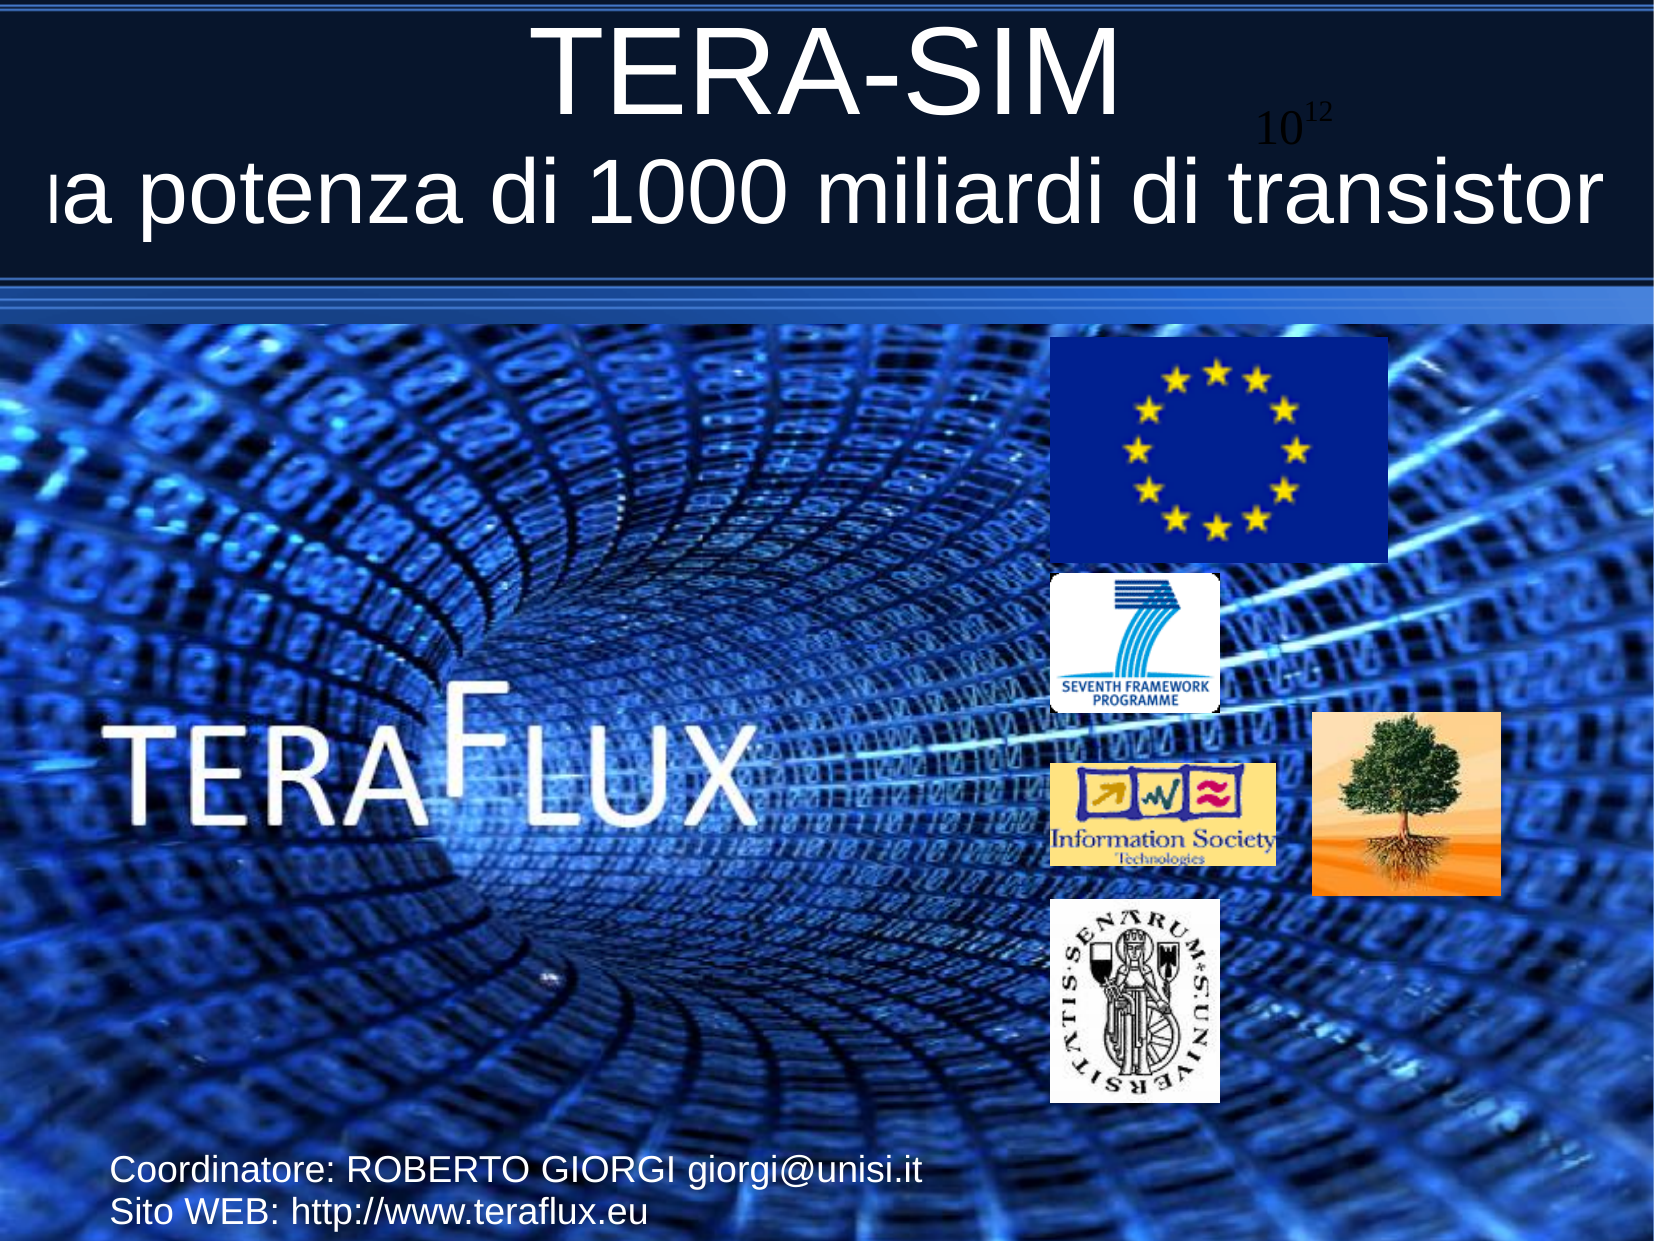

# TERA-SIM la potenza di 1000 miliardi di transistor
Coordinatore: ROBERTO GIORGI giorgi@unisi.it
Sito WEB: http://www.teraflux.eu